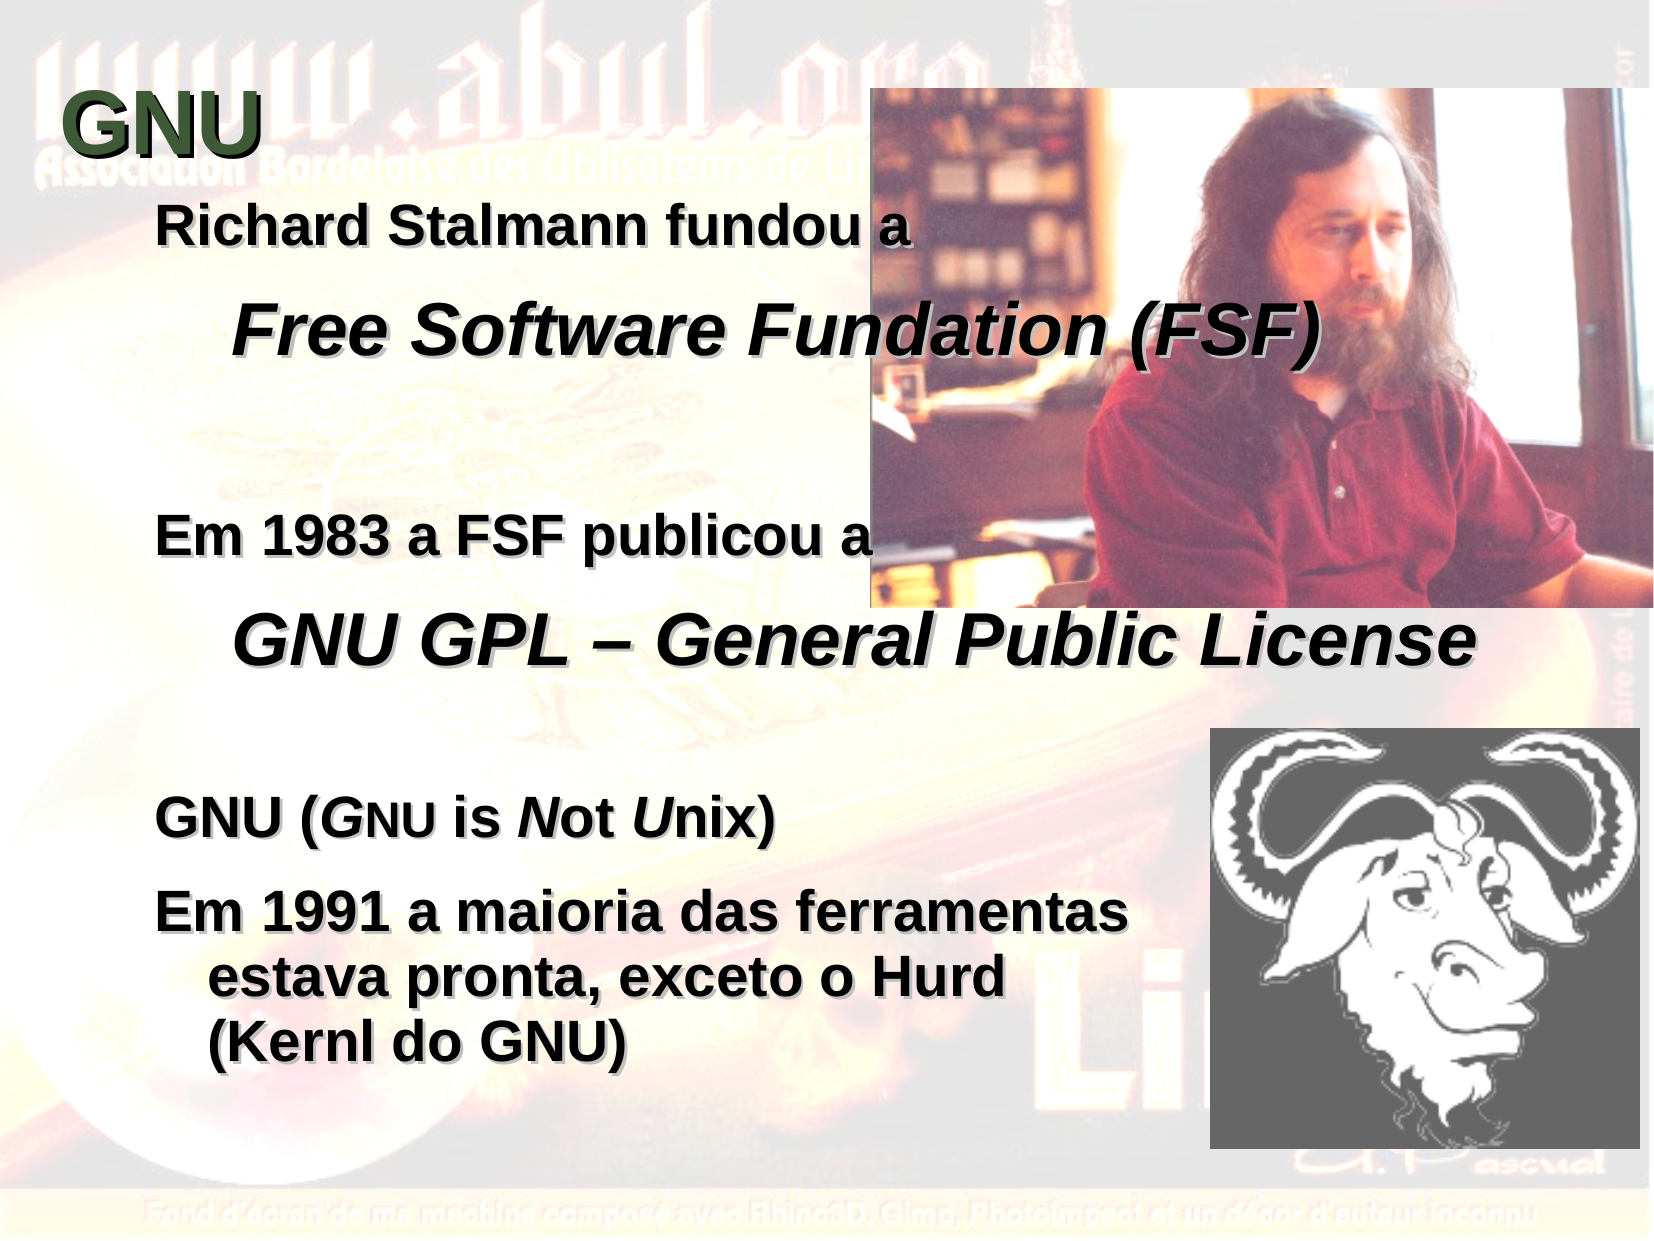

# GNU
Richard Stalmann fundou a
Free Software Fundation (FSF)
Em 1983 a FSF publicou a
GNU GPL – General Public License
GNU (GNU is Not Unix)
Em 1991 a maioria das ferramentas
estava pronta, exceto o Hurd
(Kernl do GNU)